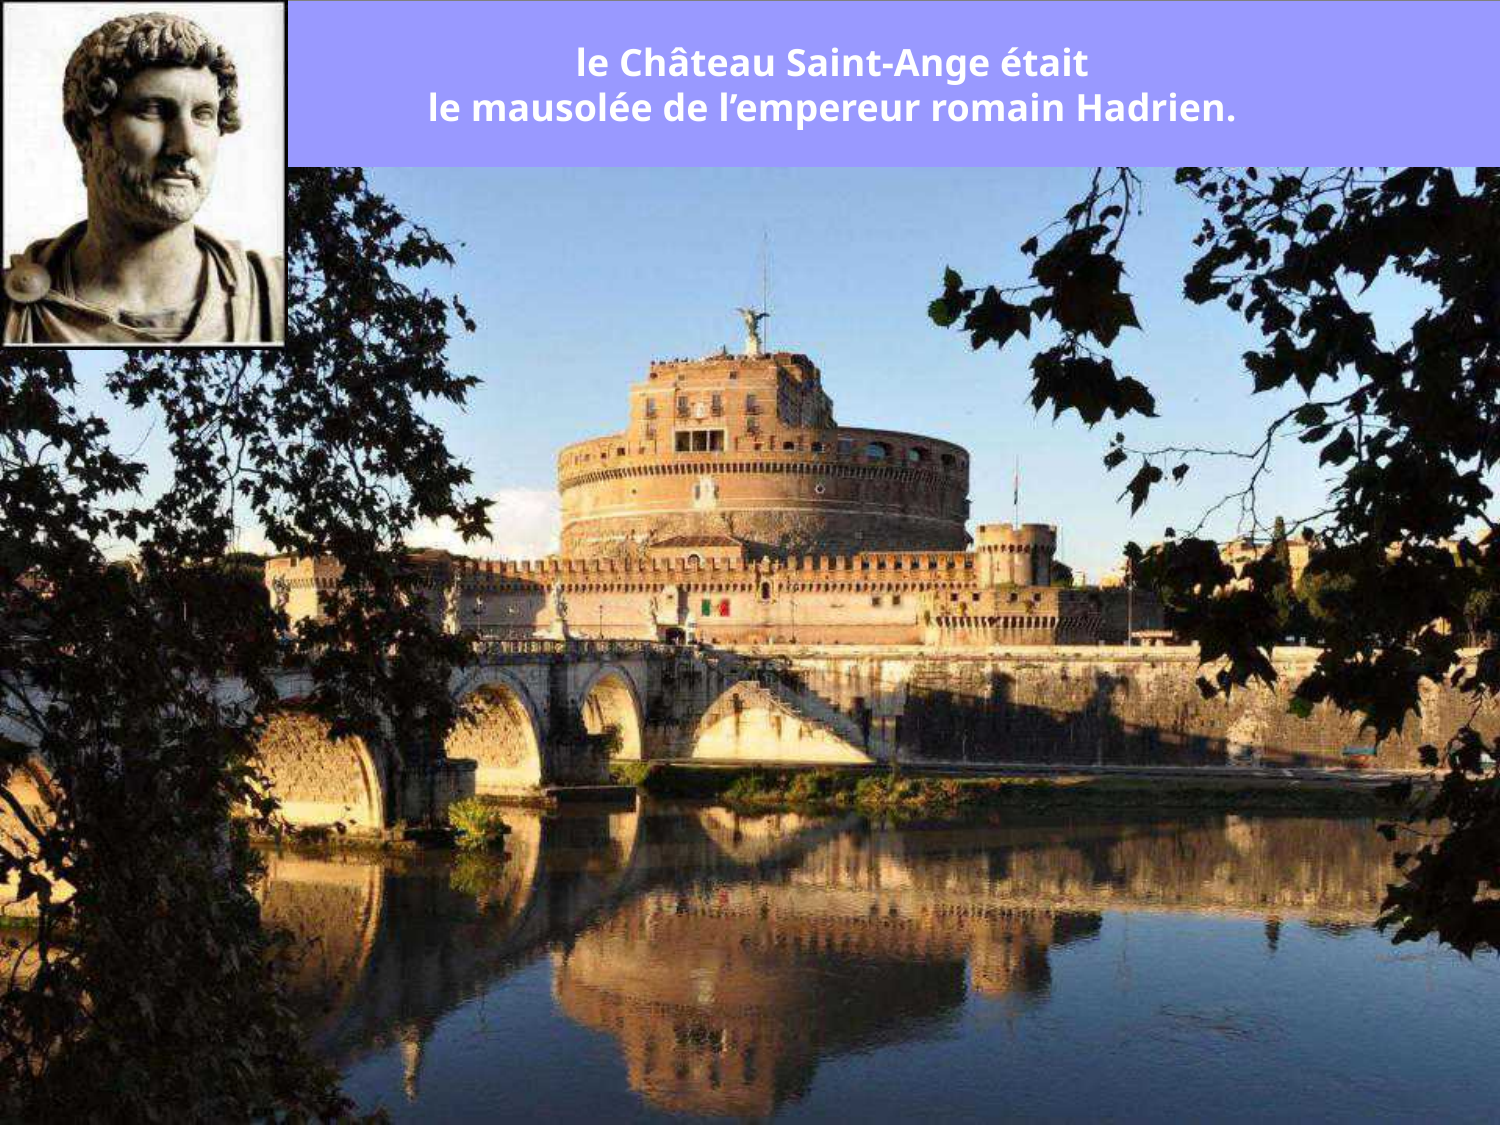

le Château Saint-Ange était
le mausolée de l’empereur romain Hadrien.